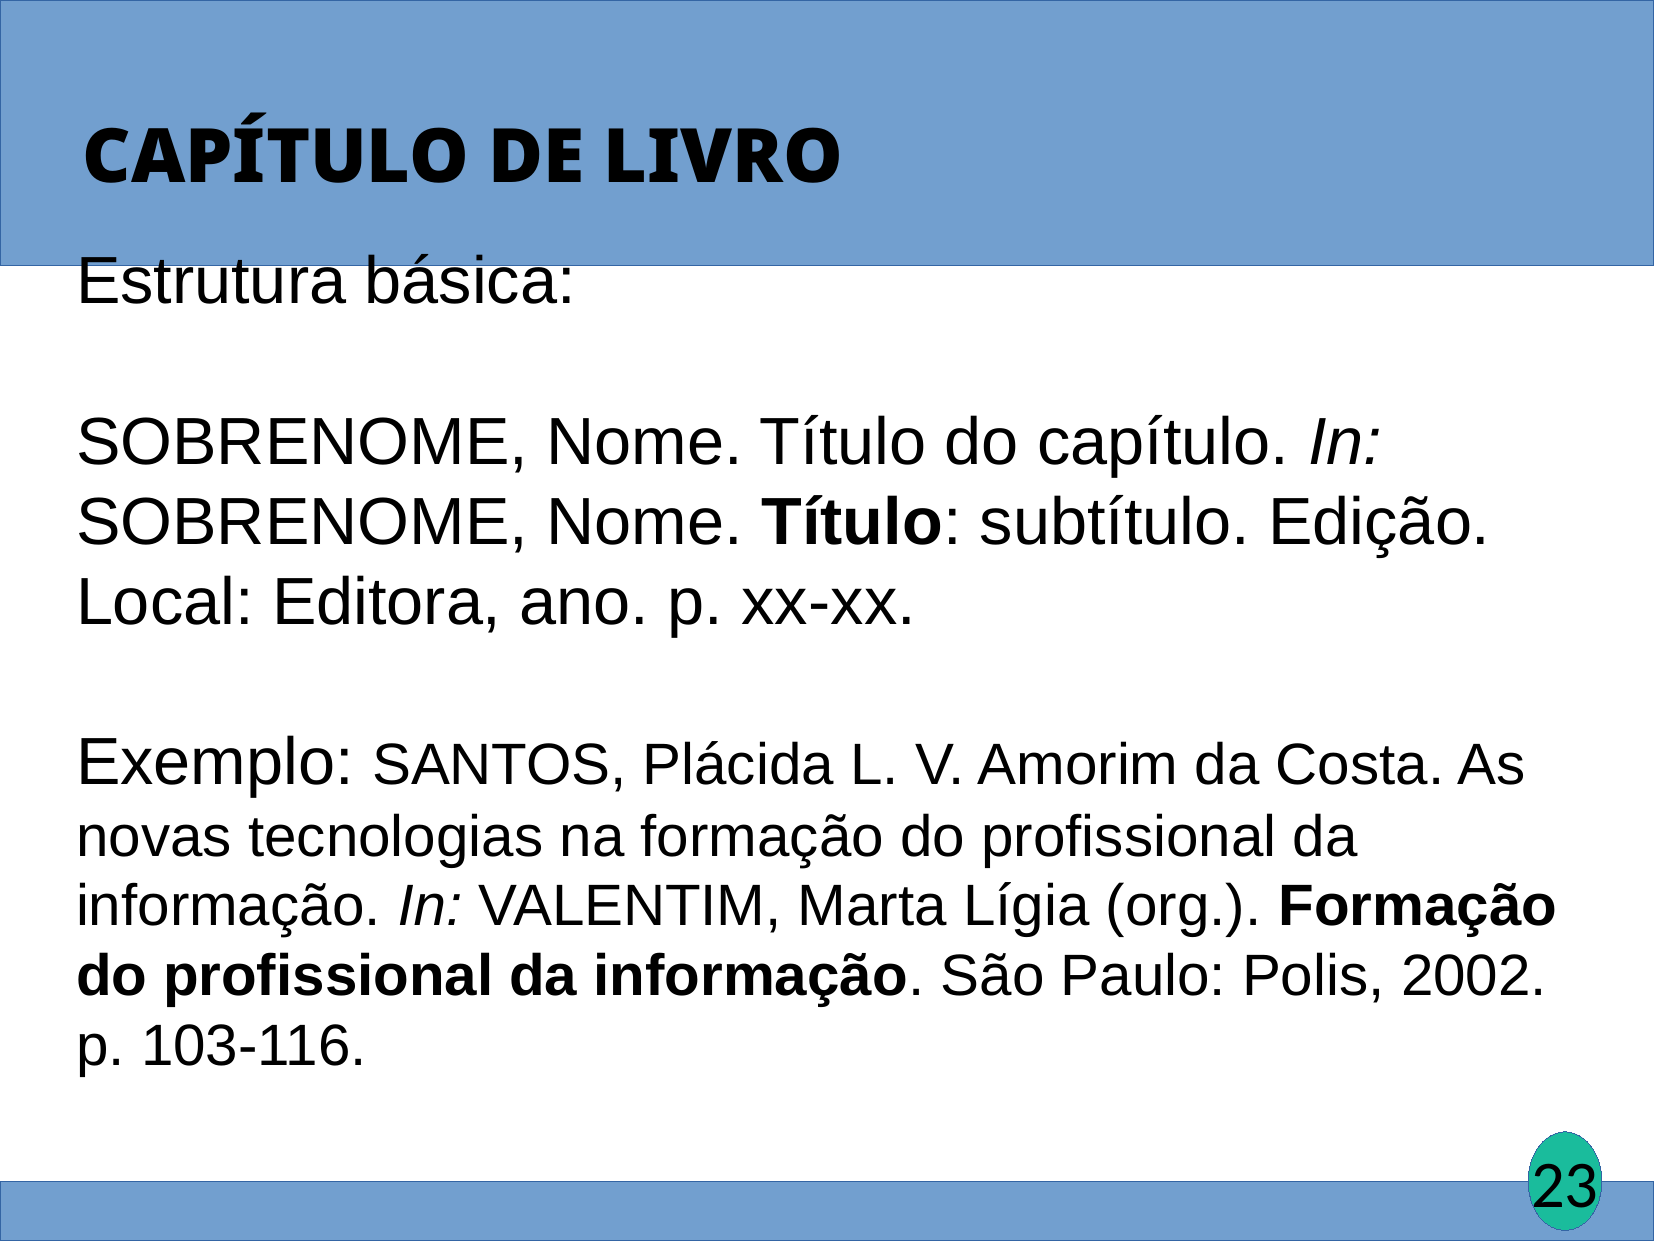

# CAPÍTULO DE LIVRO
Estrutura básica:
SOBRENOME, Nome. Título do capítulo. In: SOBRENOME, Nome. Título: subtítulo. Edição. Local: Editora, ano. p. xx-xx.
Exemplo: SANTOS, Plácida L. V. Amorim da Costa. As novas tecnologias na formação do profissional da informação. In: VALENTIM, Marta Lígia (org.). Formação do profissional da informação. São Paulo: Polis, 2002. p. 103-116.